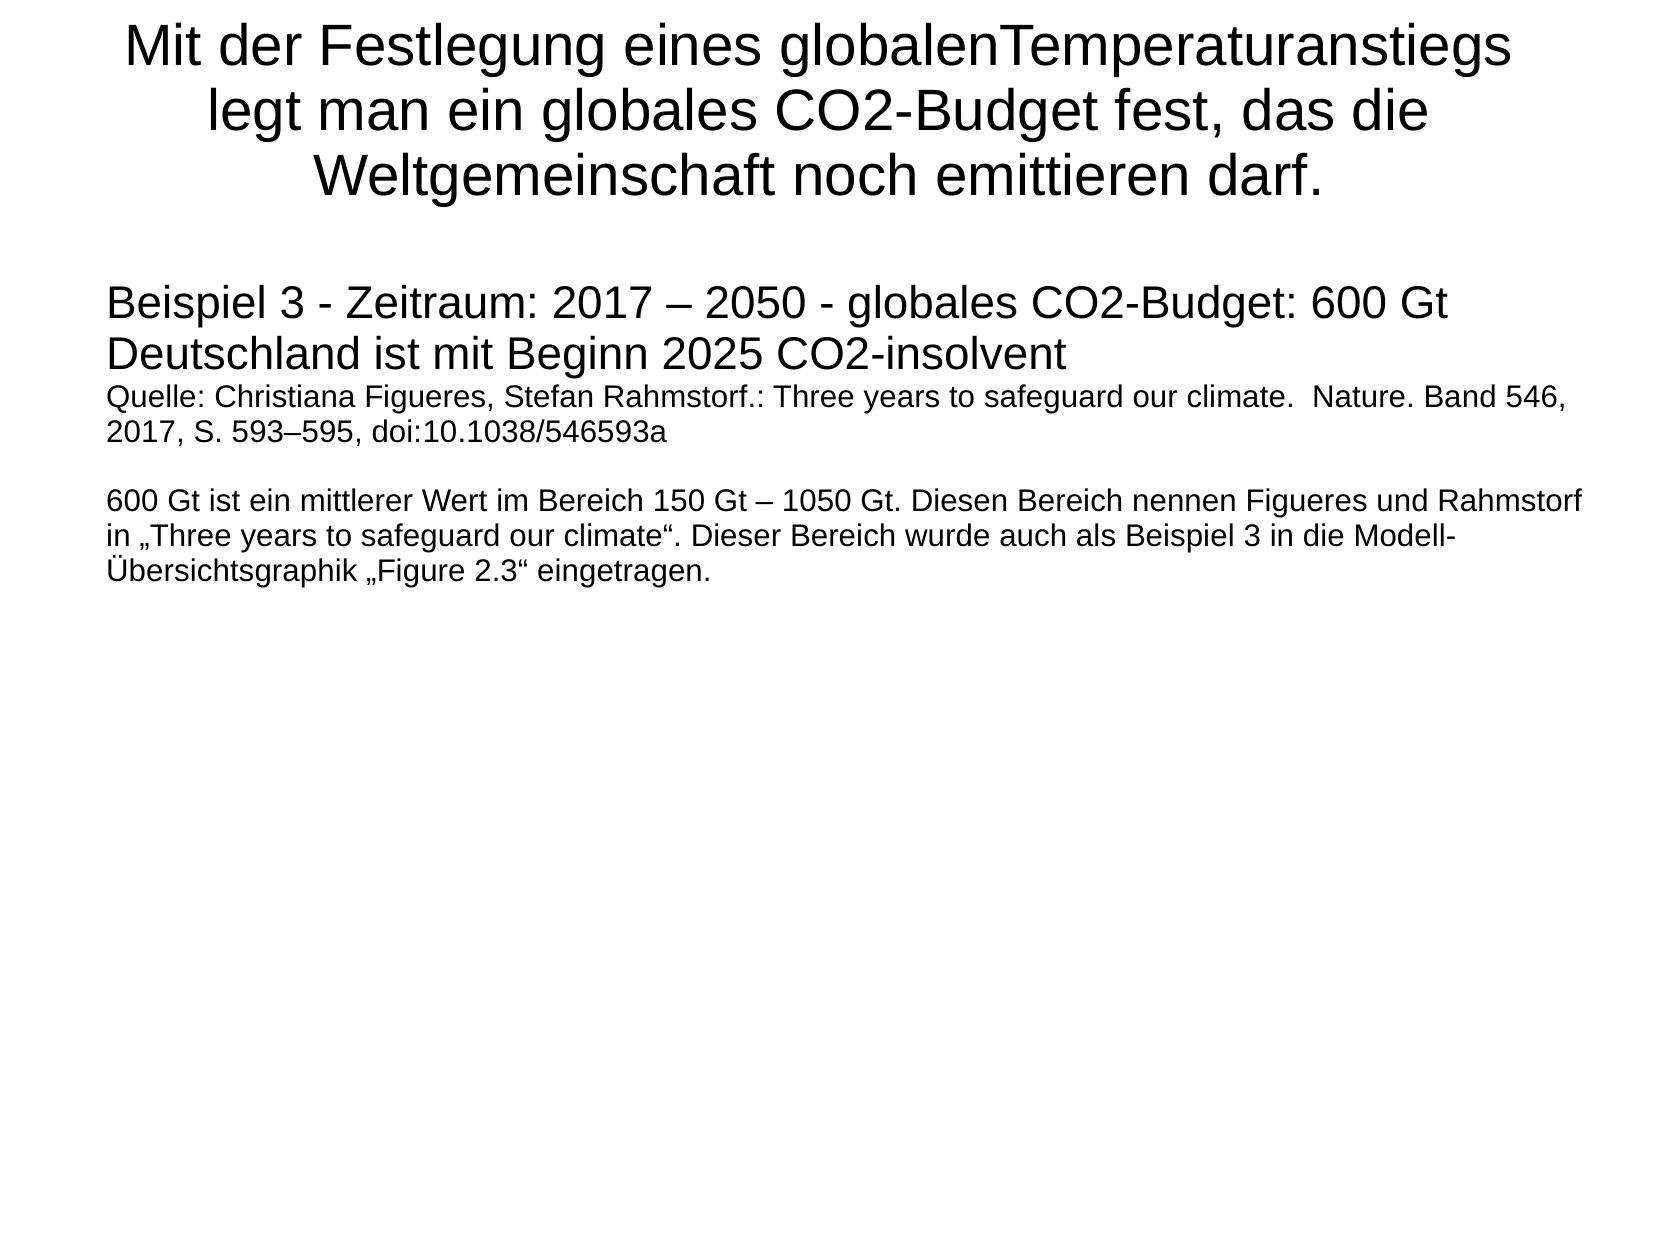

# Mit der Festlegung eines globalenTemperaturanstiegs legt man ein globales CO2-Budget fest, das die Weltgemeinschaft noch emittieren darf.
Beispiel 3 - Zeitraum: 2017 – 2050 - globales CO2-Budget: 600 Gt
Deutschland ist mit Beginn 2025 CO2-insolvent
Quelle: Christiana Figueres, Stefan Rahmstorf.: Three years to safeguard our climate. Nature. Band 546, 2017, S. 593–595, doi:10.1038/546593a
600 Gt ist ein mittlerer Wert im Bereich 150 Gt – 1050 Gt. Diesen Bereich nennen Figueres und Rahmstorf in „Three years to safeguard our climate“. Dieser Bereich wurde auch als Beispiel 3 in die Modell-Übersichtsgraphik „Figure 2.3“ eingetragen.